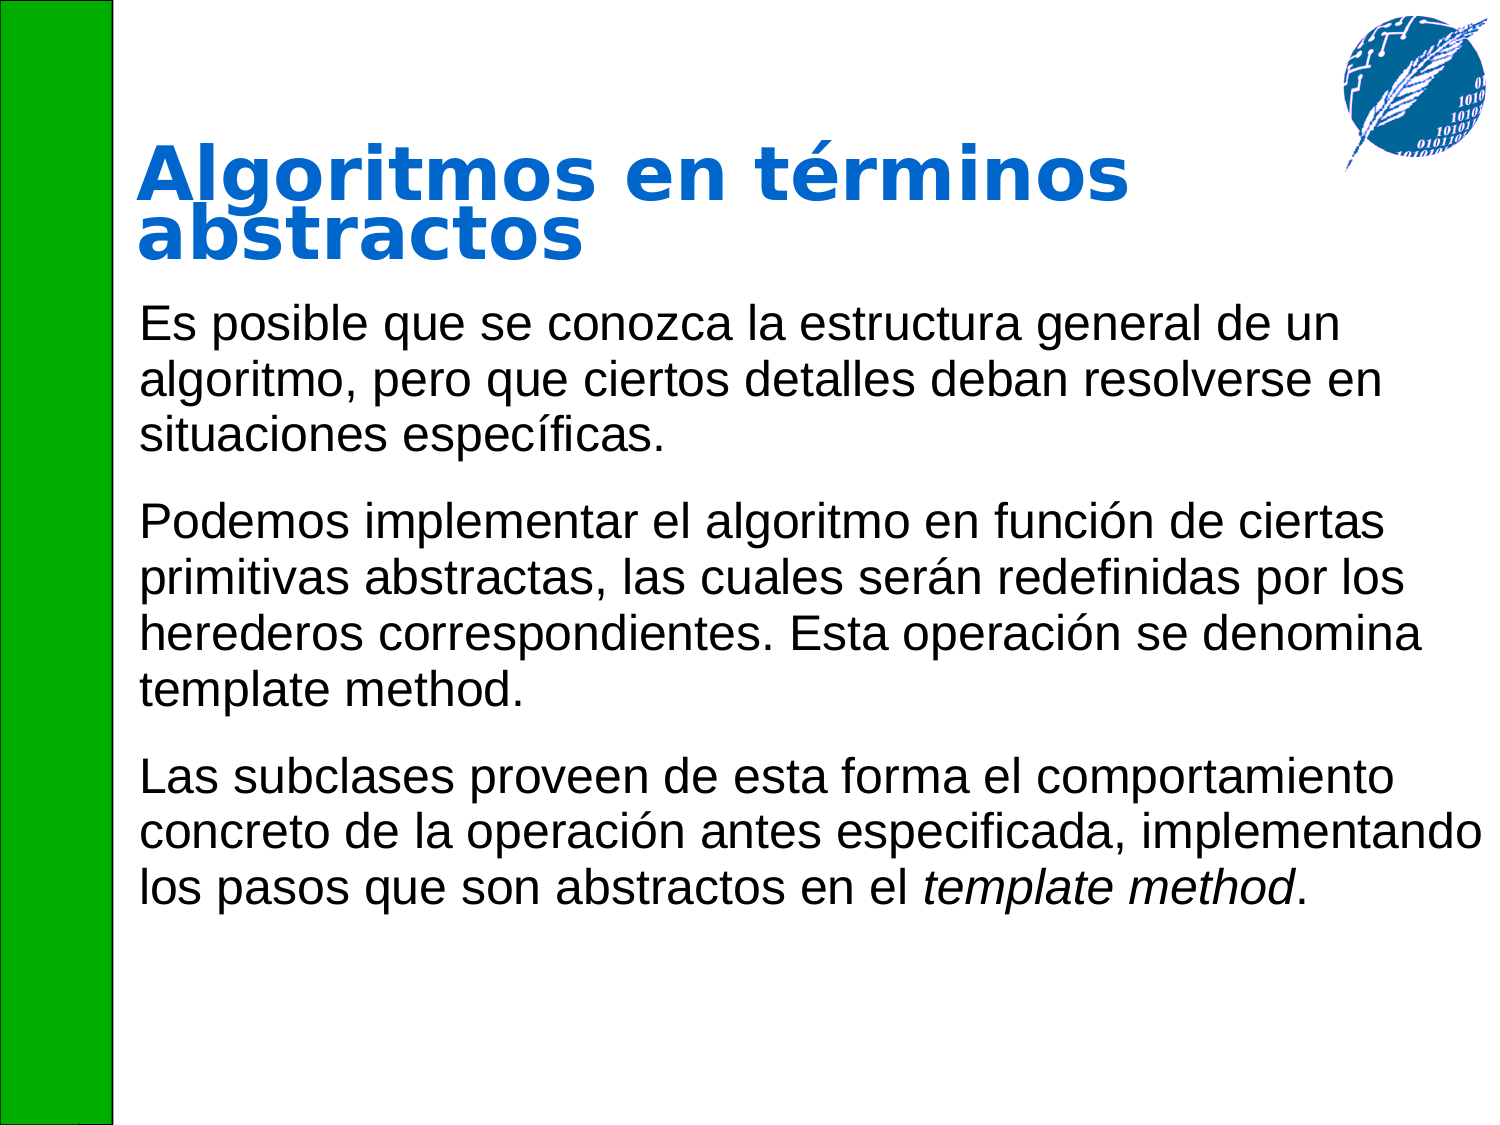

# Algoritmos en términos abstractos
Es posible que se conozca la estructura general de un algoritmo, pero que ciertos detalles deban resolverse en situaciones específicas.
Podemos implementar el algoritmo en función de ciertas primitivas abstractas, las cuales serán redefinidas por los herederos correspondientes. Esta operación se denomina template method.
Las subclases proveen de esta forma el comportamiento concreto de la operación antes especificada, implementando los pasos que son abstractos en el template method.